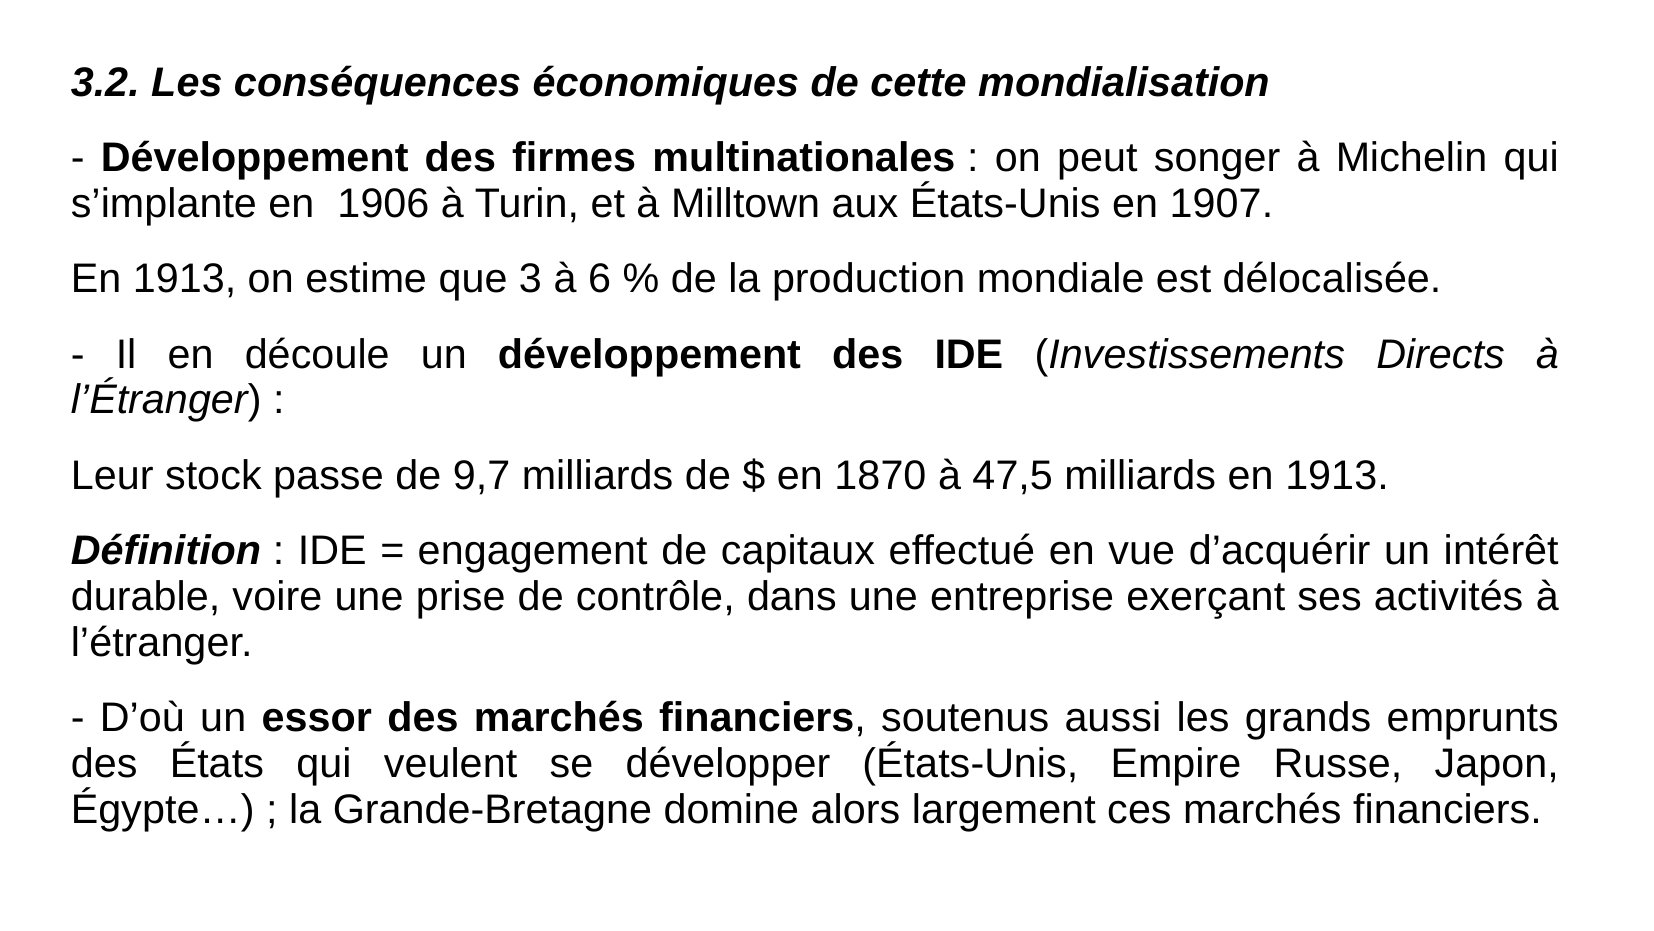

# 3.2. Les conséquences économiques de cette mondialisation
- Développement des firmes multinationales : on peut songer à Michelin qui s’implante en 1906 à Turin, et à Milltown aux États-Unis en 1907.
En 1913, on estime que 3 à 6 % de la production mondiale est délocalisée.
- Il en découle un développement des IDE (Investissements Directs à l’Étranger) :
Leur stock passe de 9,7 milliards de $ en 1870 à 47,5 milliards en 1913.
Définition : IDE = engagement de capitaux effectué en vue d’acquérir un intérêt durable, voire une prise de contrôle, dans une entreprise exerçant ses activités à l’étranger.
- D’où un essor des marchés financiers, soutenus aussi les grands emprunts des États qui veulent se développer (États-Unis, Empire Russe, Japon, Égypte…) ; la Grande-Bretagne domine alors largement ces marchés financiers.